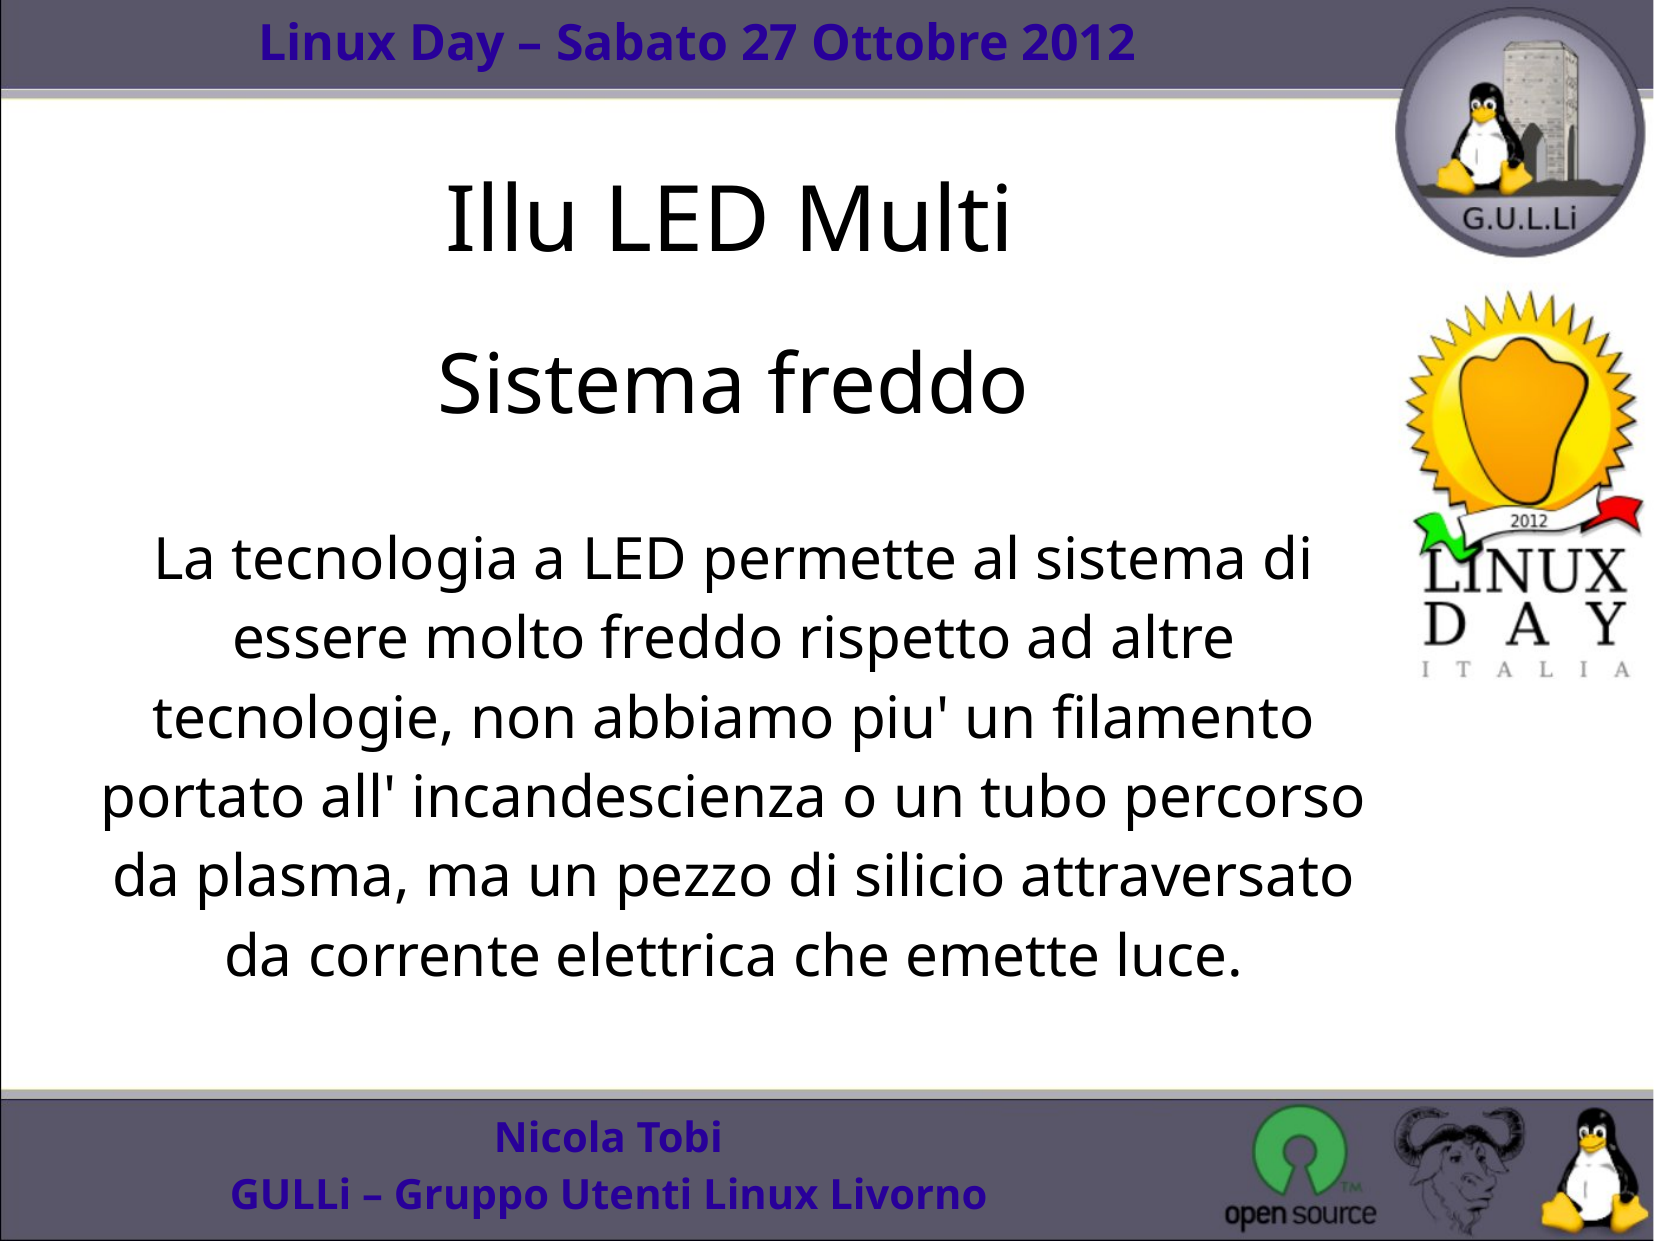

Linux Day – Sabato 27 Ottobre 2012
# Illu LED Multi
Sistema freddo
La tecnologia a LED permette al sistema di essere molto freddo rispetto ad altre tecnologie, non abbiamo piu' un filamento portato all' incandescienza o un tubo percorso da plasma, ma un pezzo di silicio attraversato da corrente elettrica che emette luce.
Nicola Tobi
GULLi – Gruppo Utenti Linux Livorno